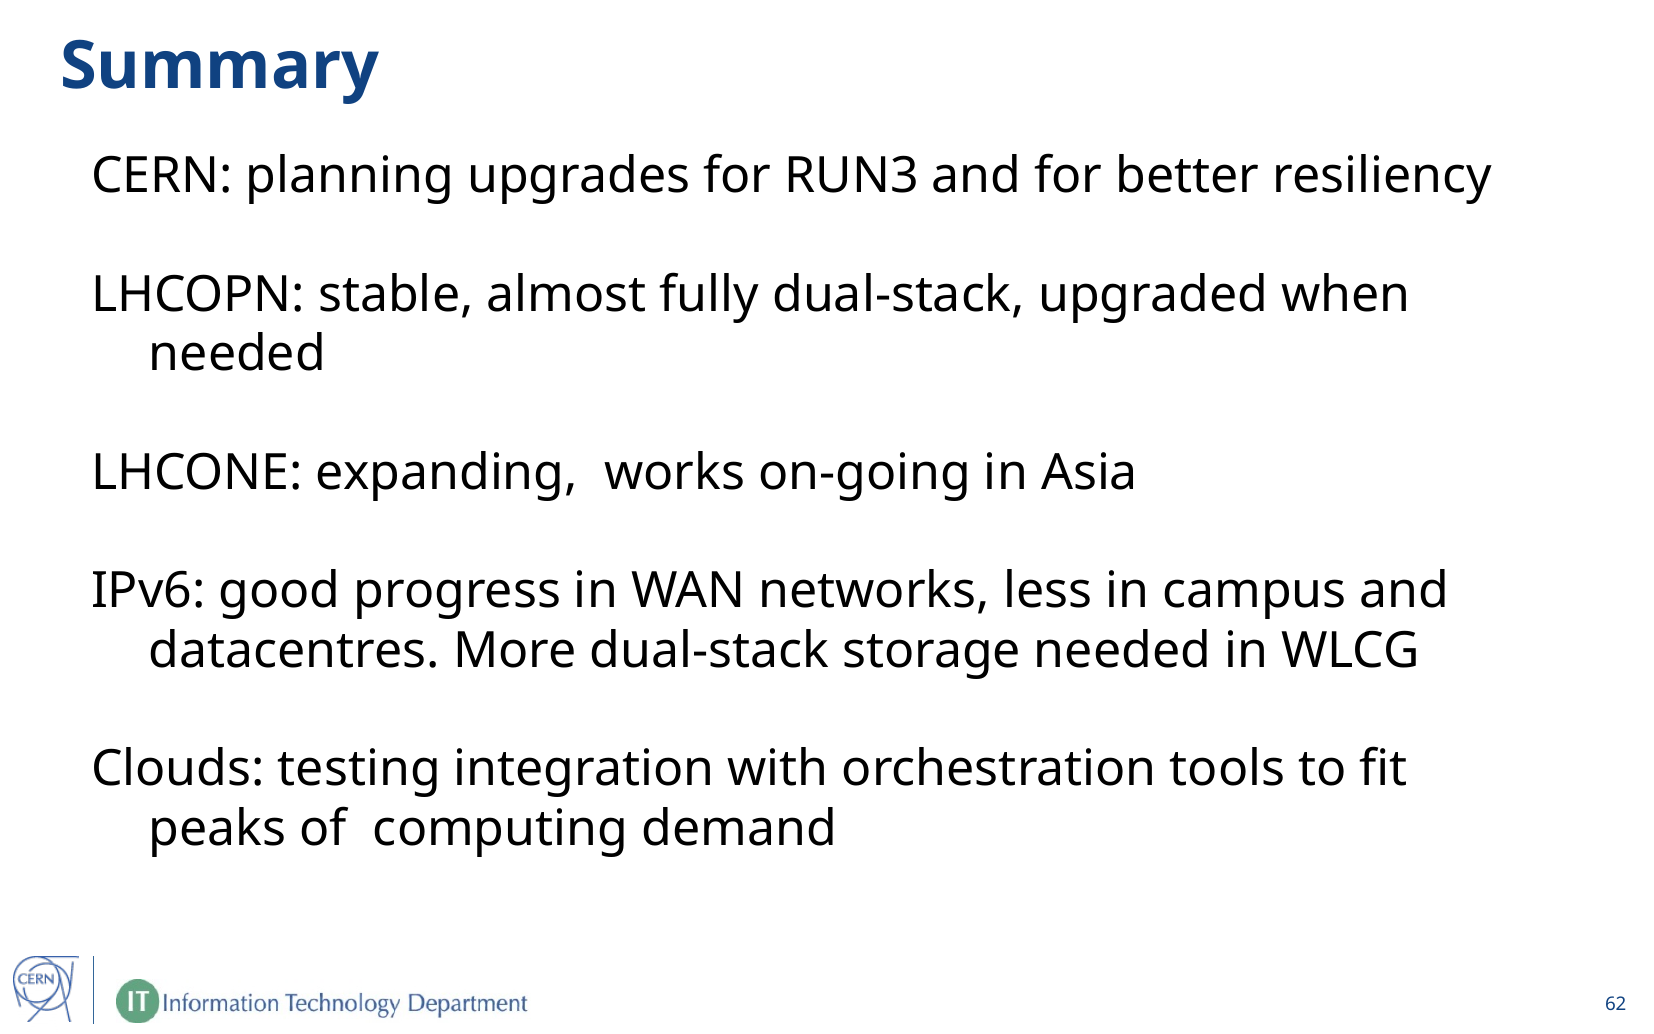

# Summary
CERN: planning upgrades for RUN3 and for better resiliency
LHCOPN: stable, almost fully dual-stack, upgraded when needed
LHCONE: expanding, works on-going in Asia
IPv6: good progress in WAN networks, less in campus and datacentres. More dual-stack storage needed in WLCG
Clouds: testing integration with orchestration tools to fit peaks of computing demand